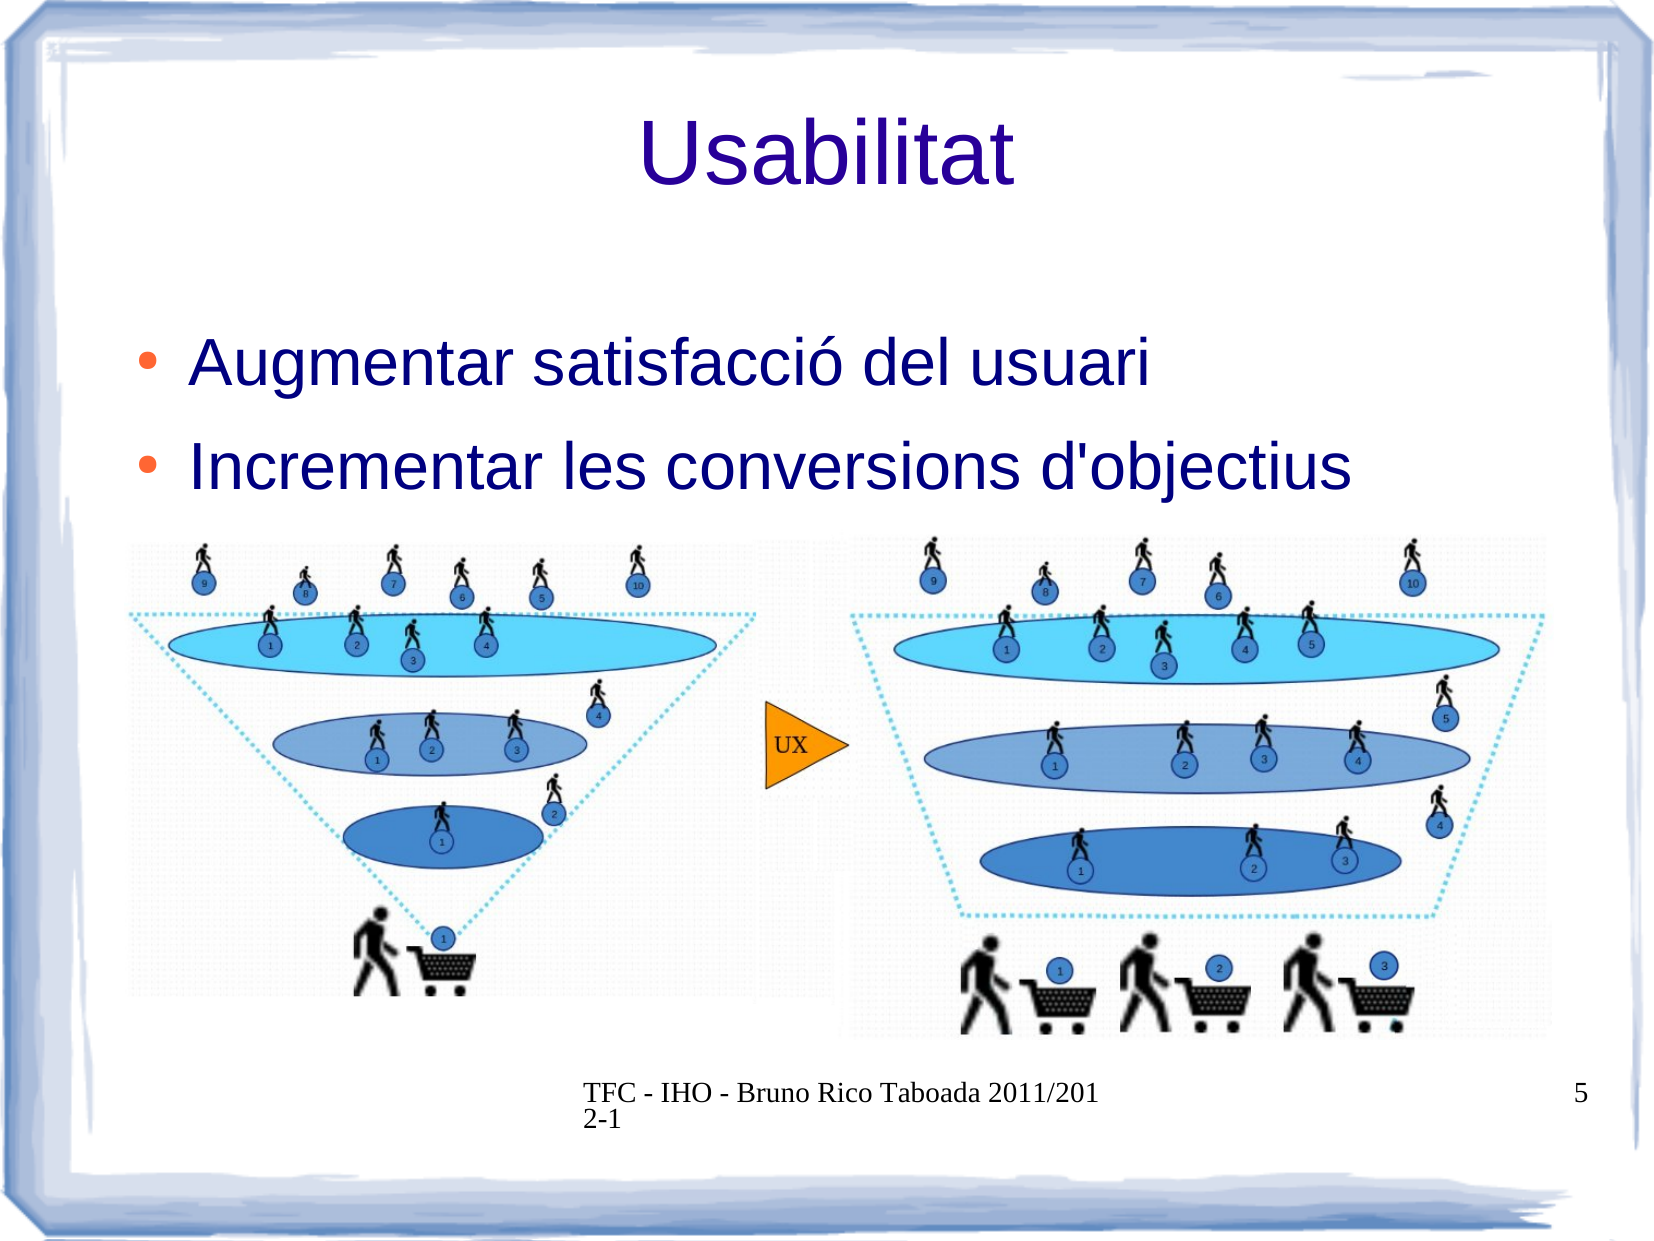

# Usabilitat
Augmentar satisfacció del usuari
Incrementar les conversions d'objectius
TFC - IHO - Bruno Rico Taboada 2011/2012-1
5